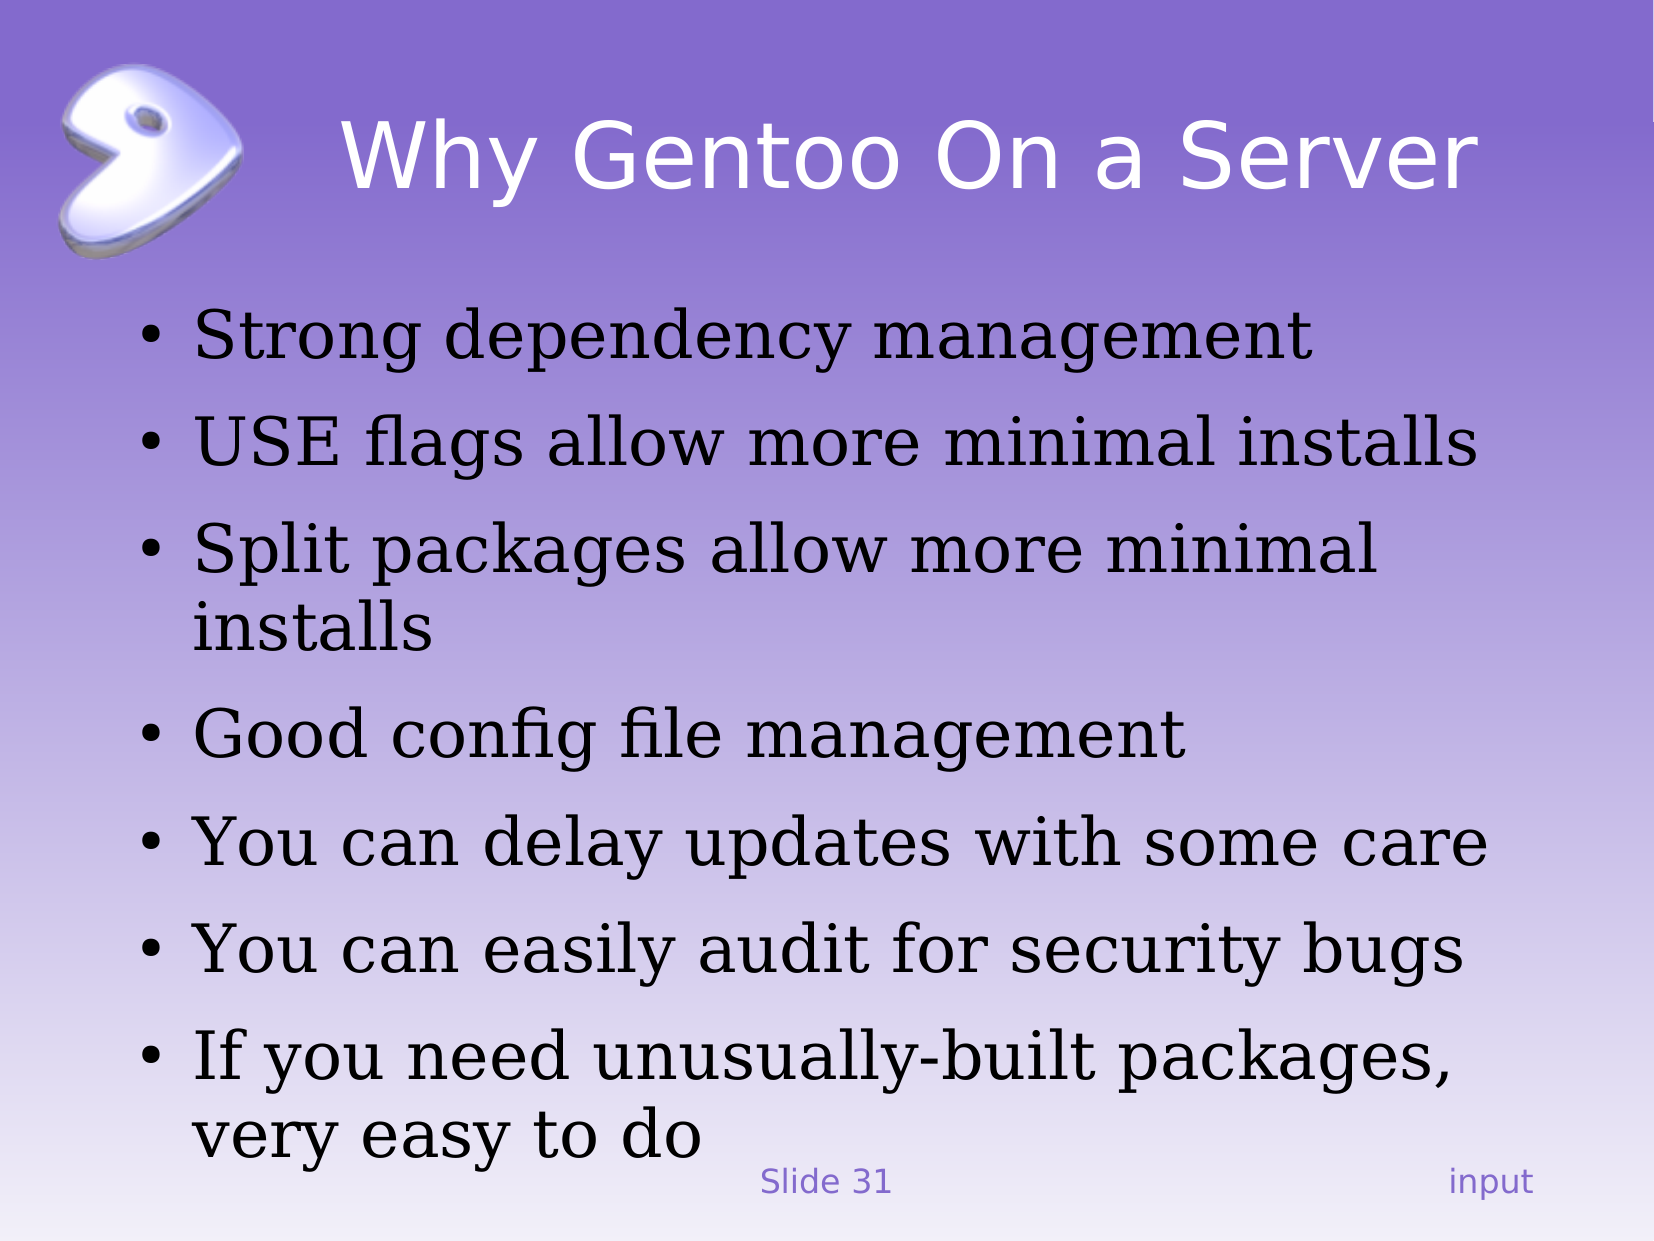

# Why Gentoo On a Server
Strong dependency management
USE flags allow more minimal installs
Split packages allow more minimal installs
Good config file management
You can delay updates with some care
You can easily audit for security bugs
If you need unusually-built packages, very easy to do